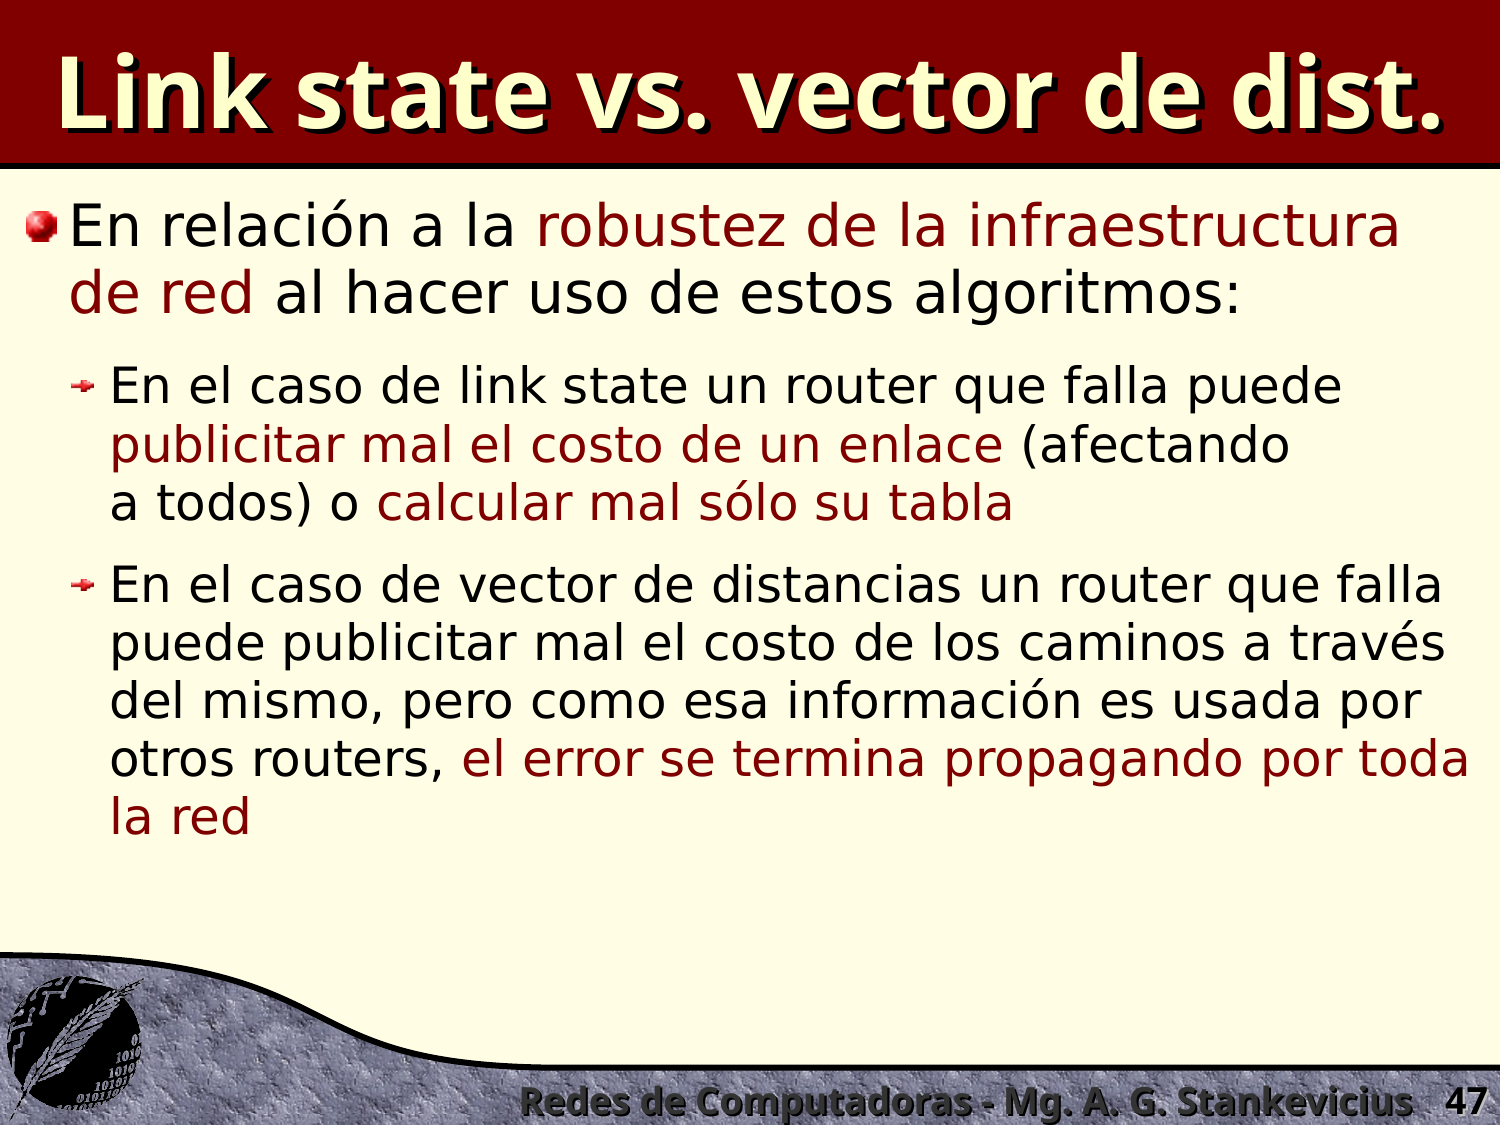

# Link state vs. vector de dist.
En relación a la robustez de la infraestructura de red al hacer uso de estos algoritmos:
En el caso de link state un router que falla puede publicitar mal el costo de un enlace (afectando
a todos) o calcular mal sólo su tabla
En el caso de vector de distancias un router que falla puede publicitar mal el costo de los caminos a través del mismo, pero como esa información es usada por otros routers, el error se termina propagando por toda la red
47